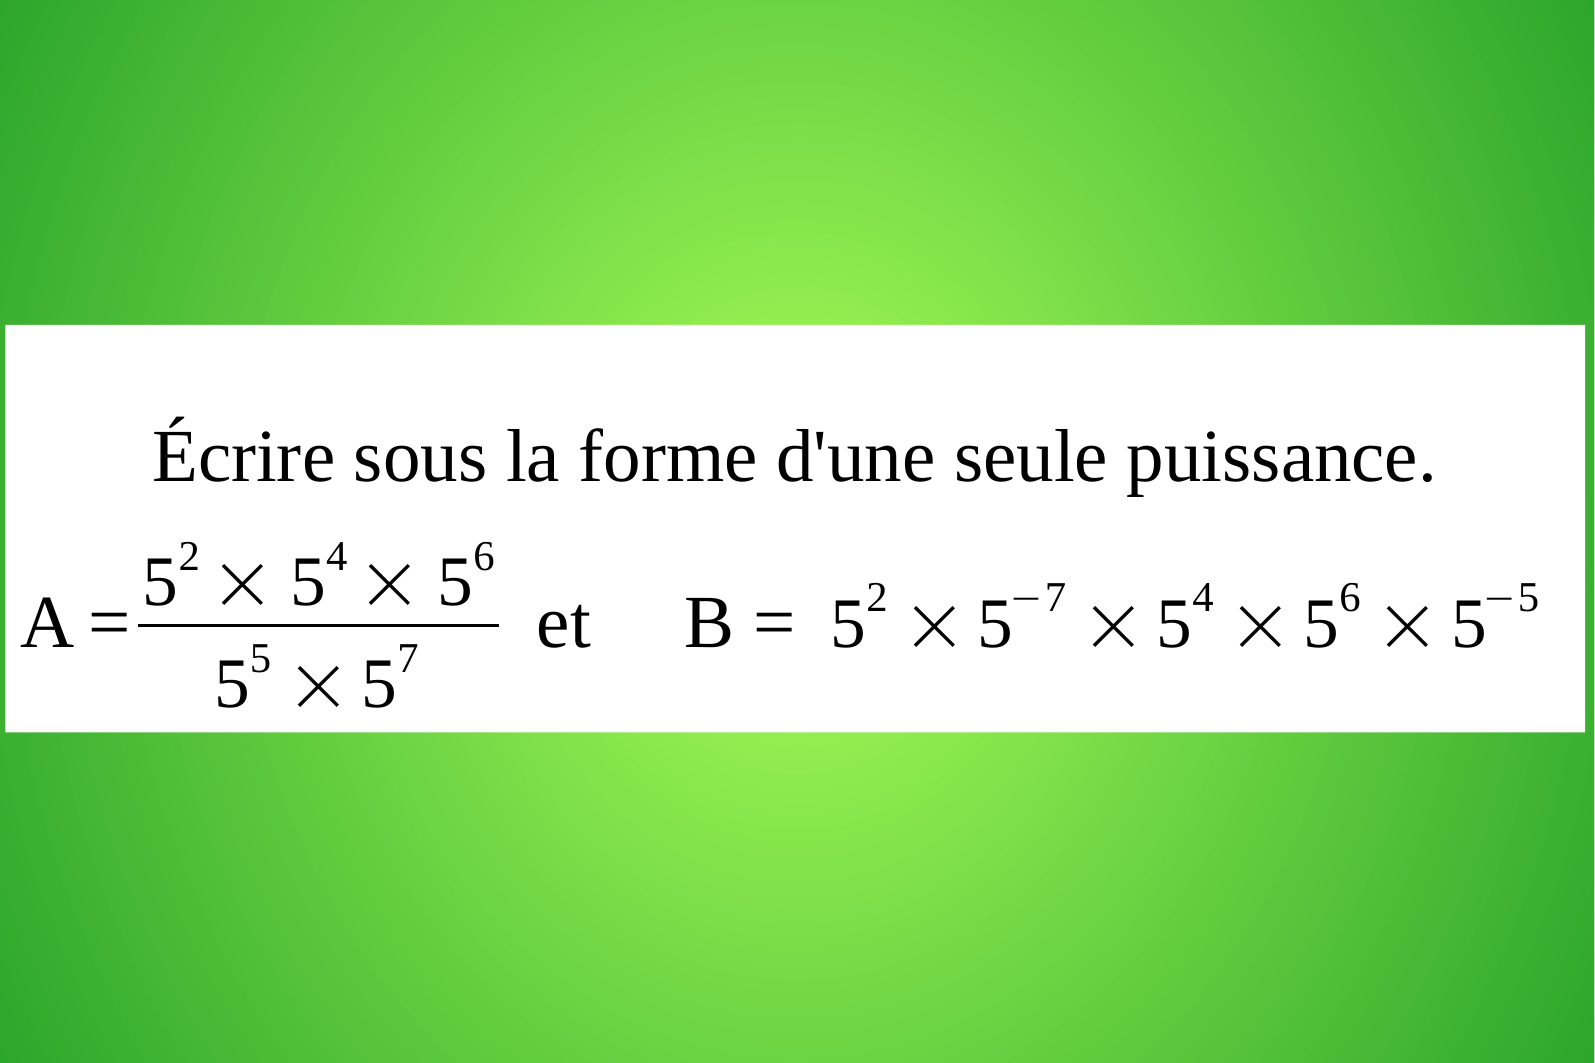

Écrire sous la forme d'une seule puissance.
A = 			 			et		B =